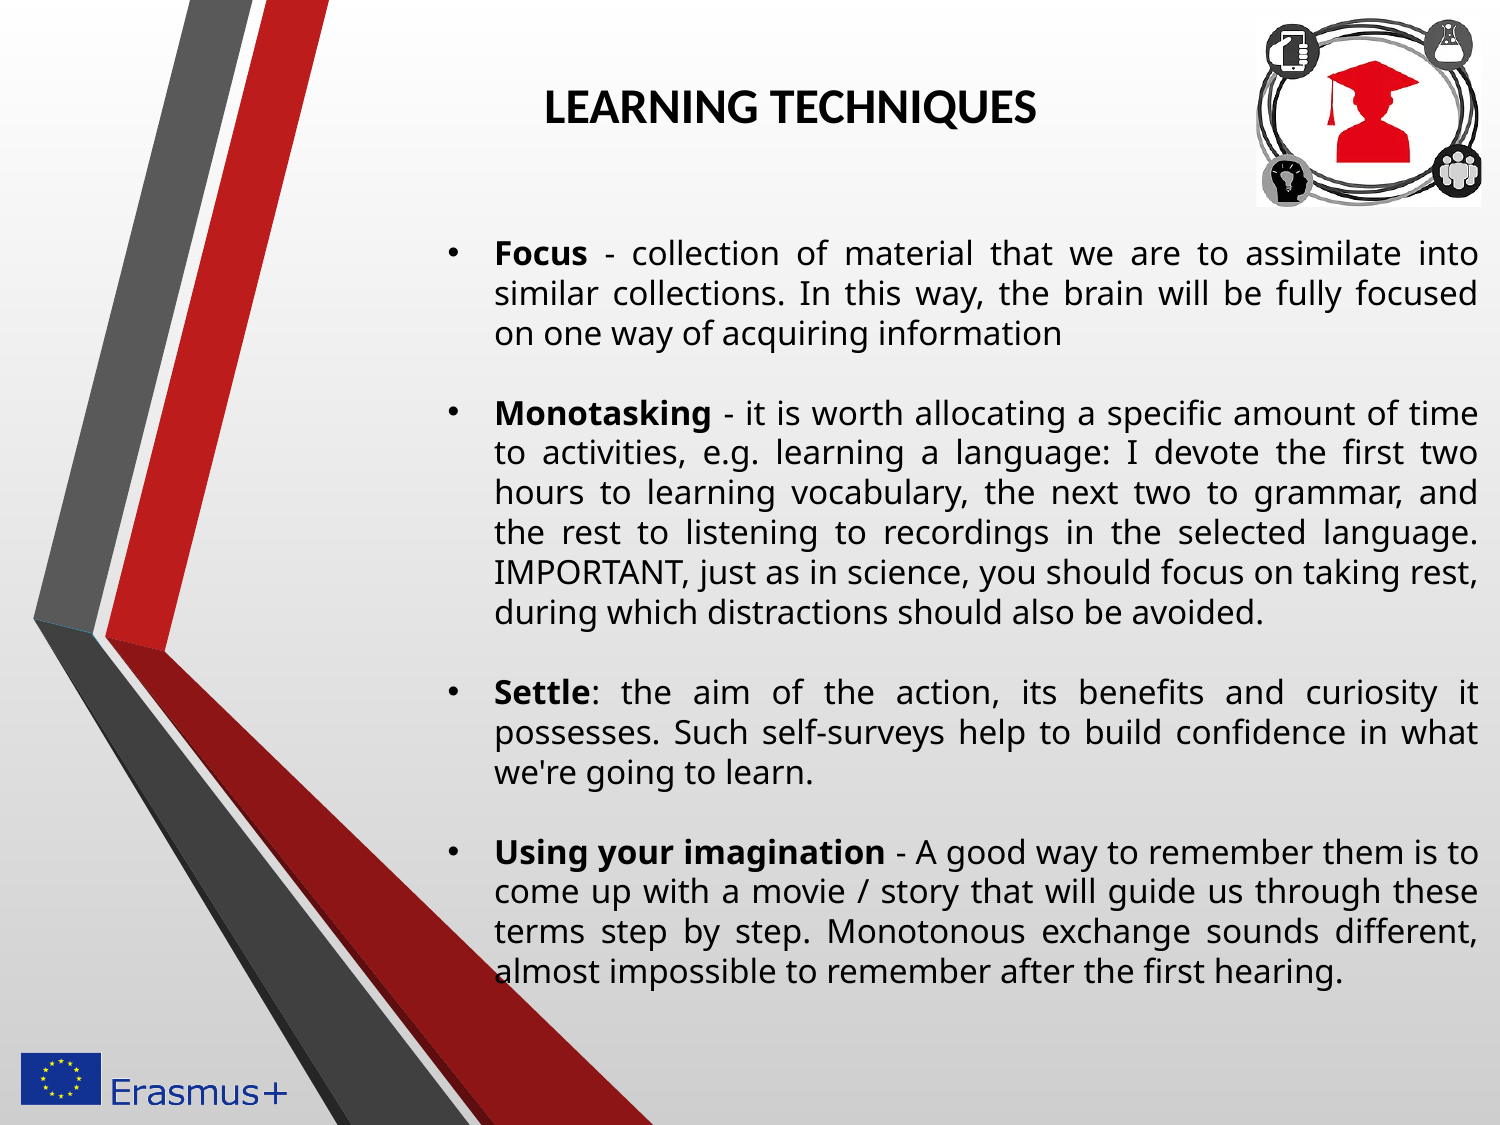

LEARNING TECHNIQUES
Focus - collection of material that we are to assimilate into similar collections. In this way, the brain will be fully focused on one way of acquiring information
Monotasking - it is worth allocating a specific amount of time to activities, e.g. learning a language: I devote the first two hours to learning vocabulary, the next two to grammar, and the rest to listening to recordings in the selected language. IMPORTANT, just as in science, you should focus on taking rest, during which distractions should also be avoided.
Settle: the aim of the action, its benefits and curiosity it possesses. Such self-surveys help to build confidence in what we're going to learn.
Using your imagination - A good way to remember them is to come up with a movie / story that will guide us through these terms step by step. Monotonous exchange sounds different, almost impossible to remember after the first hearing.